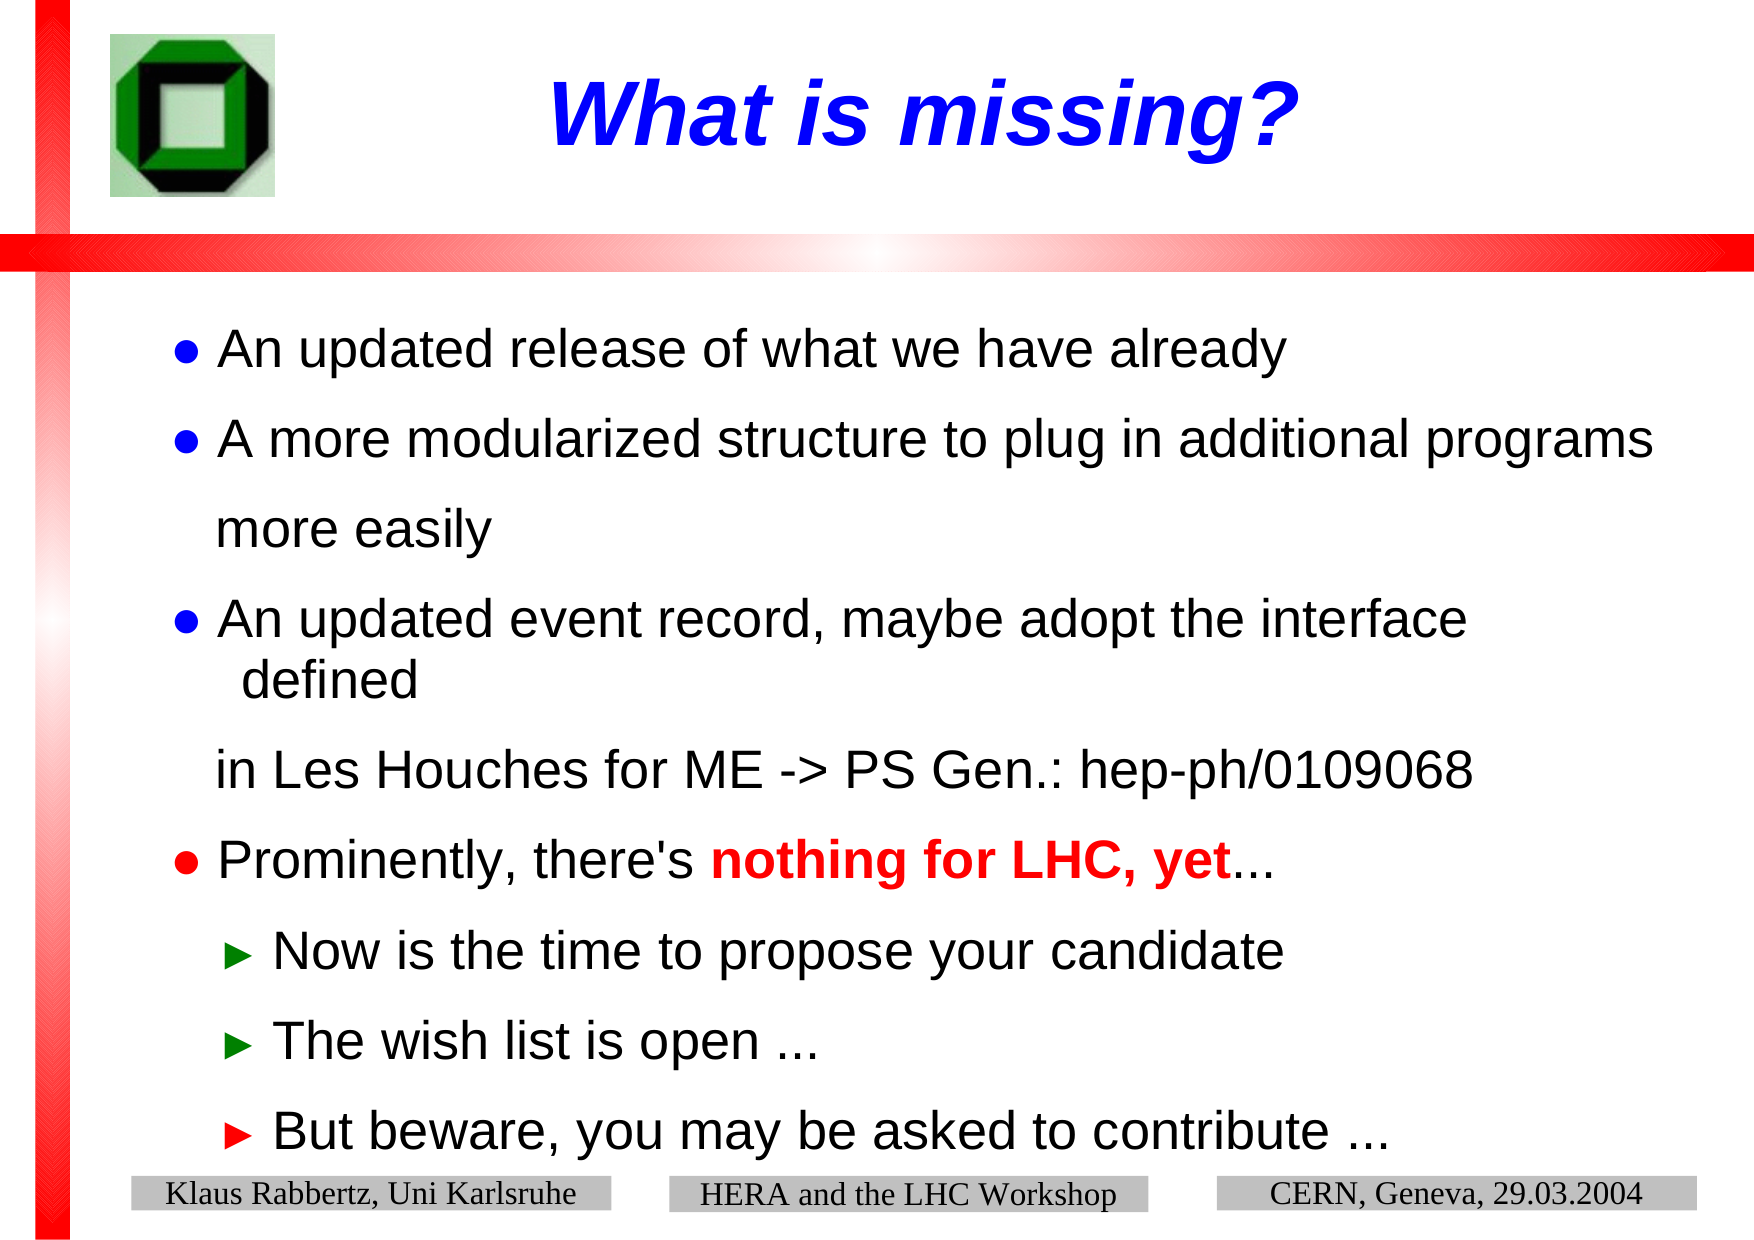

# What is missing?
● An updated release of what we have already
● A more modularized structure to plug in additional programs
 more easily
● An updated event record, maybe adopt the interface defined
 in Les Houches for ME -> PS Gen.: hep-ph/0109068
● Prominently, there's nothing for LHC, yet...
 ► Now is the time to propose your candidate
 ► The wish list is open ...
 ► But beware, you may be asked to contribute ...